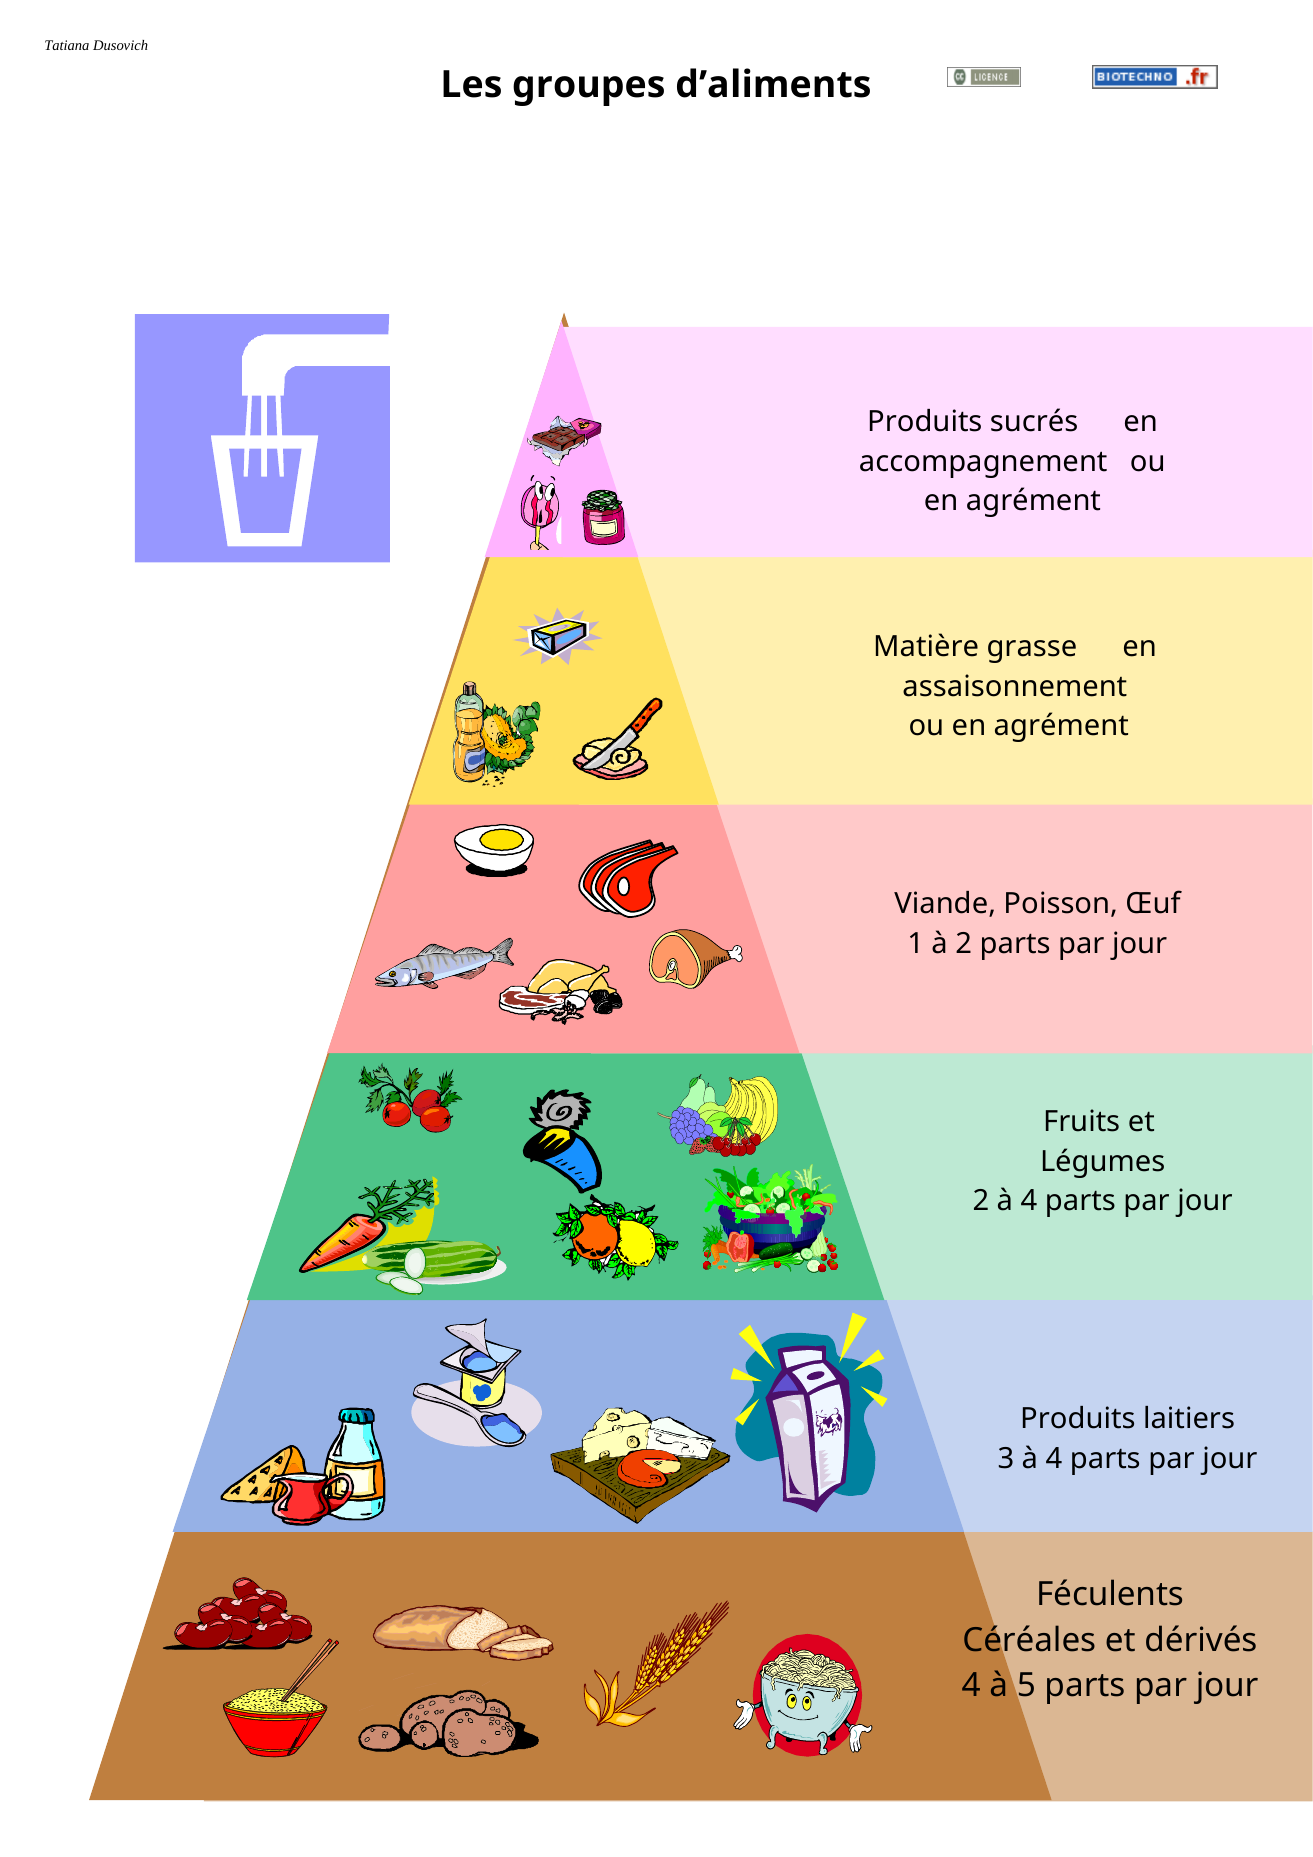

Tatiana Dusovich
Les groupes d’aliments
Produits sucrés en accompagnement ou en agrément
Matière grasse en assaisonnement
 ou en agrément
Viande, Poisson, Œuf
1 à 2 parts par jour
Fruits et
Légumes
2 à 4 parts par jour
Produits laitiers
3 à 4 parts par jour
Féculents
Céréales et dérivés
4 à 5 parts par jour